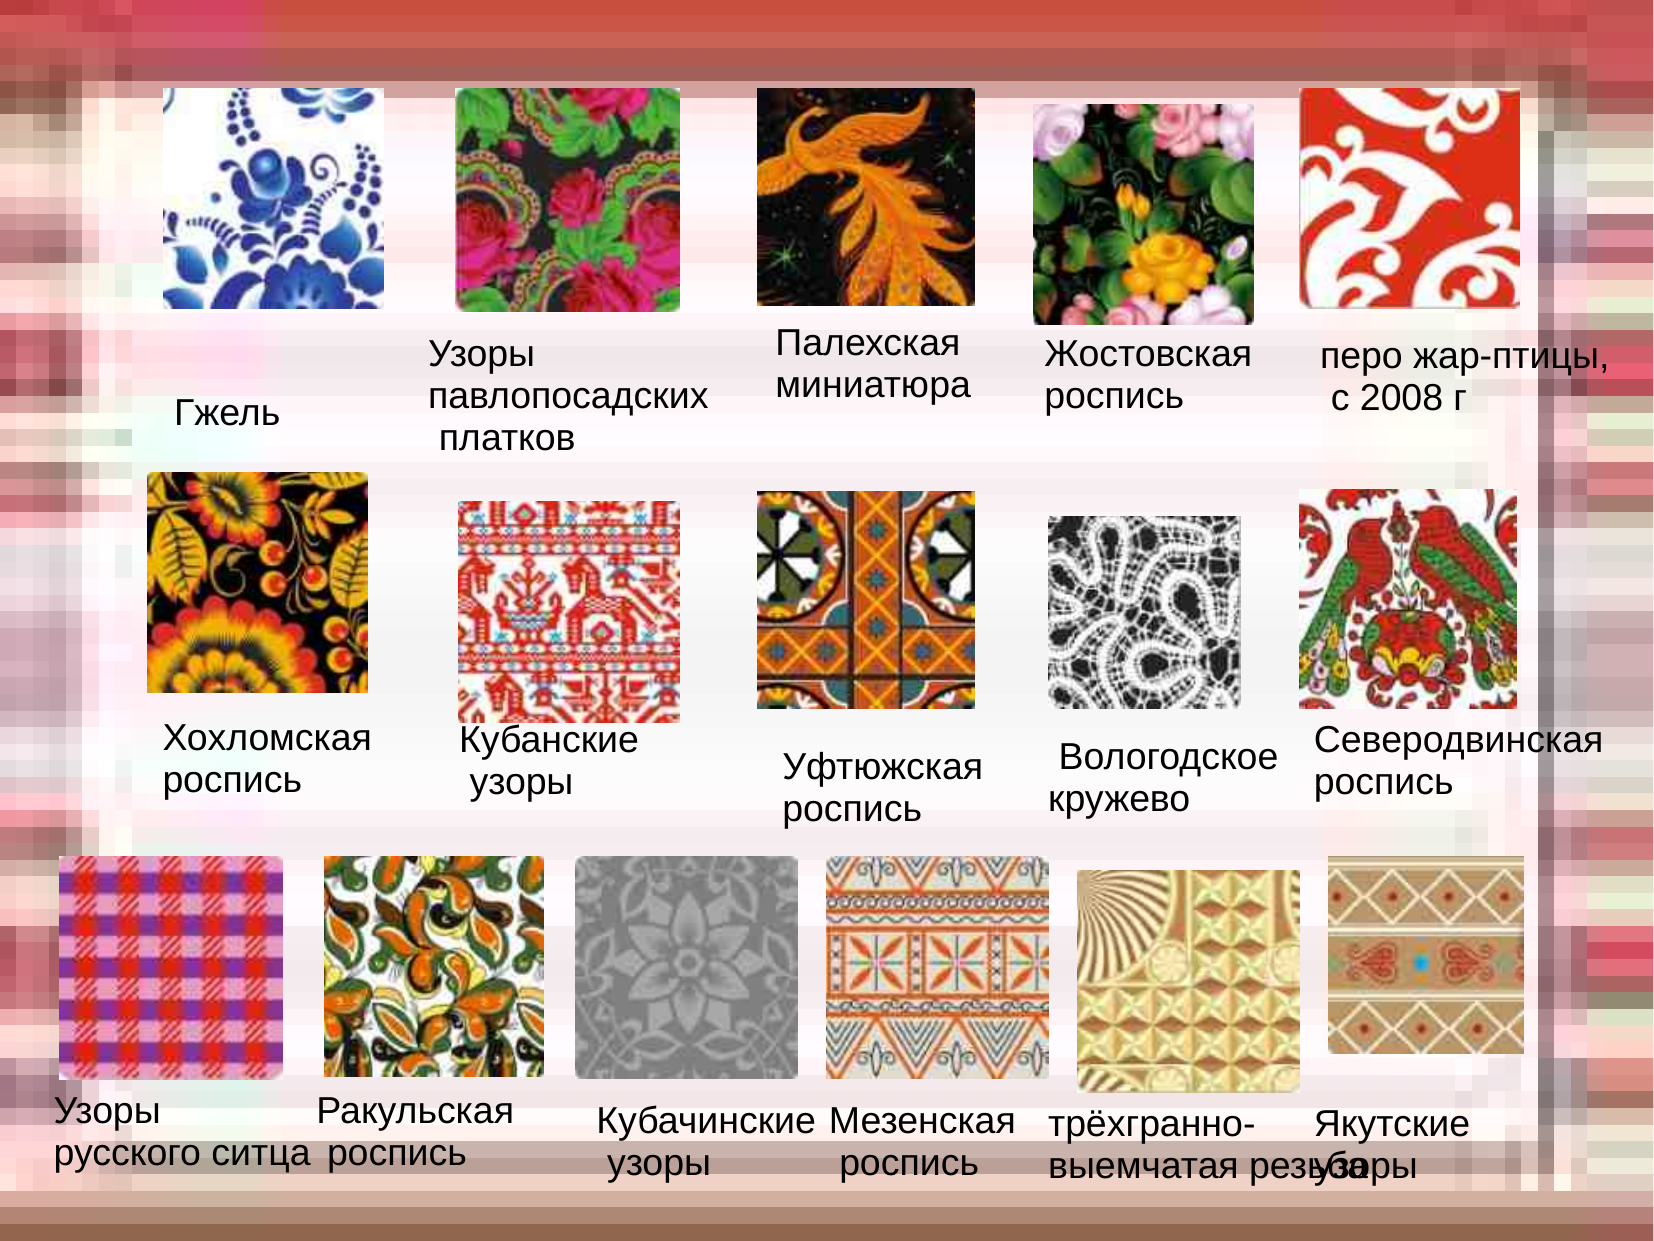

Палехская
миниатюра
Узоры
павлопосадских
 платков
Жостовская
роспись
перо жар-птицы,
 с 2008 г
Гжель
Хохломская
роспись
Кубанские
 узоры
Северодвинская
роспись
 Вологодское
кружево
Уфтюжская
роспись
Узоры
русского ситца
Ракульская
 роспись
Кубачинские
 узоры
Мезенская
 роспись
трёхгранно-
выемчатая резьба
Якутские узоры